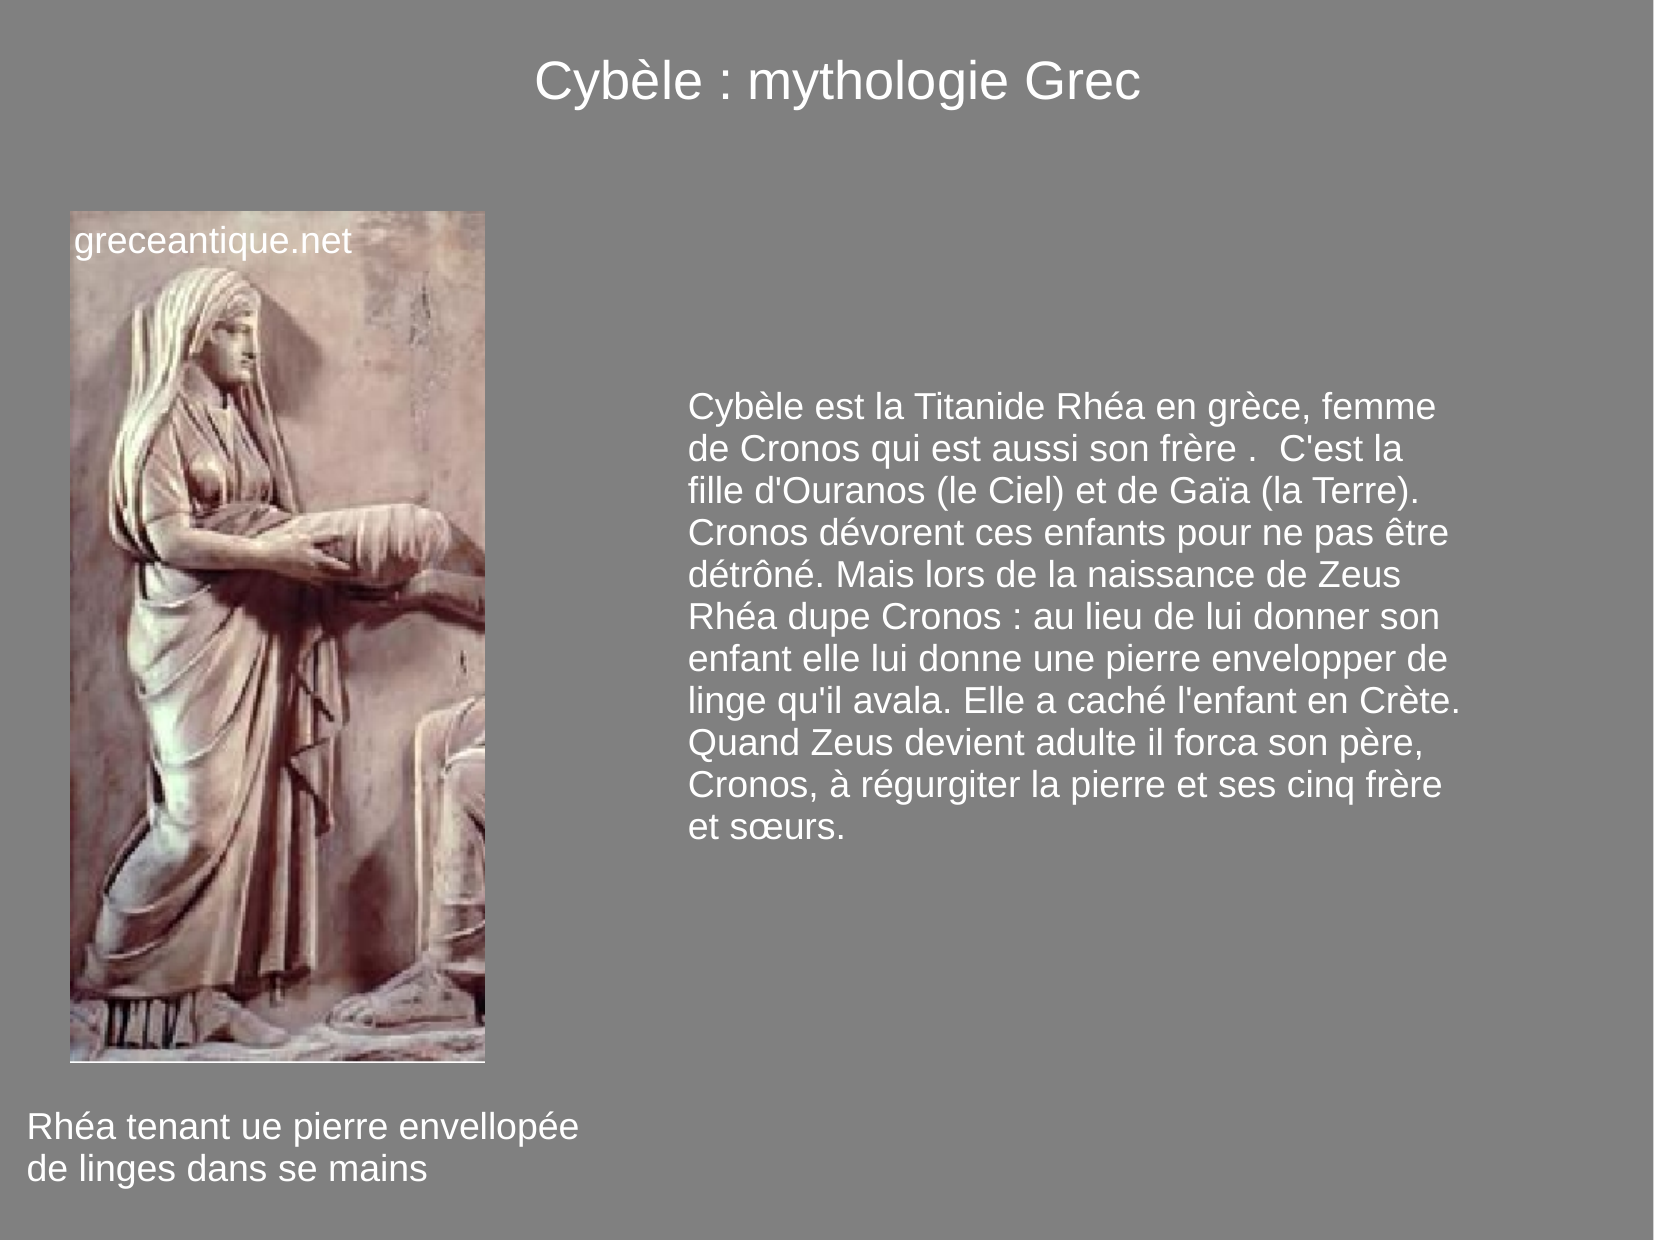

Cybèle :
mythologie Grec
greceantique.net
Cybèle est la Titanide Rhéa en grèce, femme de Cronos qui est aussi son frère . C'est la fille d'Ouranos (le Ciel) et de Gaïa (la Terre).
Cronos dévorent ces enfants pour ne pas être détrôné. Mais lors de la naissance de Zeus Rhéa dupe Cronos : au lieu de lui donner son enfant elle lui donne une pierre envelopper de linge qu'il avala. Elle a caché l'enfant en Crète.
Quand Zeus devient adulte il forca son père, Cronos, à régurgiter la pierre et ses cinq frère et sœurs.
Rhéa tenant ue pierre envellopée de linges dans se mains